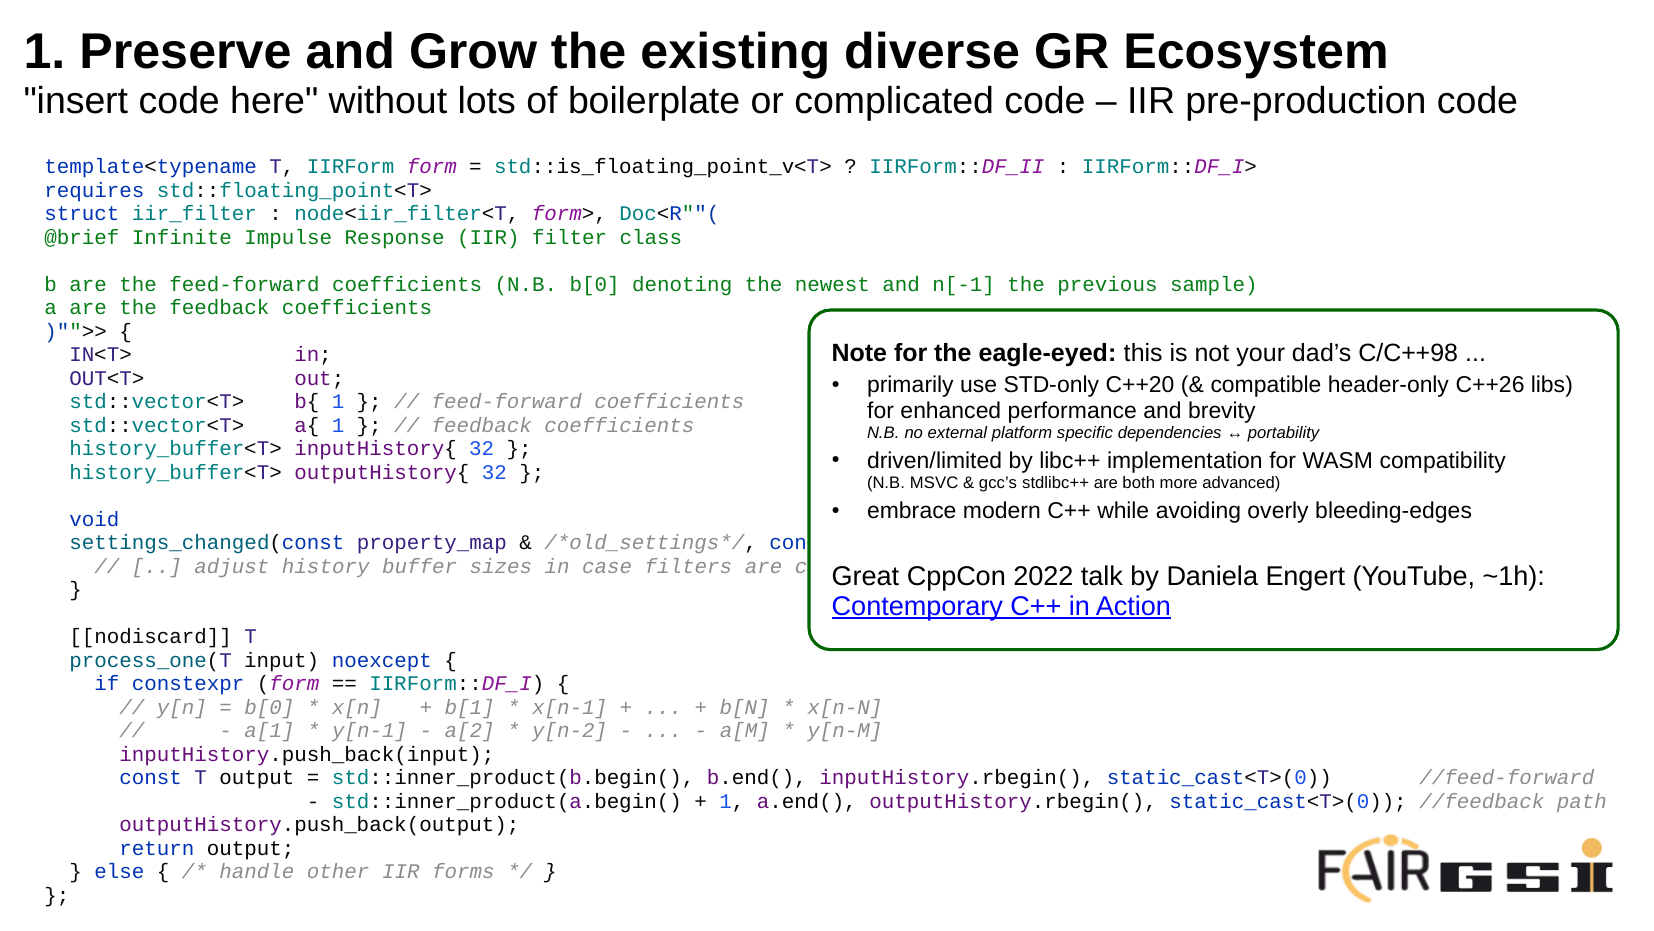

# 1. Preserve and Grow the existing diverse GR Ecosystem "insert code here" without lots of boilerplate or complicated code – IIR pre-production code
template<typename T, IIRForm form = std::is_floating_point_v<T> ? IIRForm::DF_II : IIRForm::DF_I>
requires std::floating_point<T>
struct iir_filter : node<iir_filter<T, form>, Doc<R""(
@brief Infinite Impulse Response (IIR) filter class
b are the feed-forward coefficients (N.B. b[0] denoting the newest and n[-1] the previous sample)
a are the feedback coefficients
)"">> {
 IN<T> in;
 OUT<T> out;
 std::vector<T> b{ 1 }; // feed-forward coefficients
 std::vector<T> a{ 1 }; // feedback coefficients
 history_buffer<T> inputHistory{ 32 };
 history_buffer<T> outputHistory{ 32 };
 void
 settings_changed(const property_map & /*old_settings*/, const property_map &new_settings) noexcept {
 // [..] adjust history buffer sizes in case filters are changed
 }
 [[nodiscard]] T
 process_one(T input) noexcept {
 if constexpr (form == IIRForm::DF_I) {
 // y[n] = b[0] * x[n] + b[1] * x[n-1] + ... + b[N] * x[n-N]
 // - a[1] * y[n-1] - a[2] * y[n-2] - ... - a[M] * y[n-M]
 inputHistory.push_back(input);
 const T output = std::inner_product(b.begin(), b.end(), inputHistory.rbegin(), static_cast<T>(0)) //feed-forward
 - std::inner_product(a.begin() + 1, a.end(), outputHistory.rbegin(), static_cast<T>(0)); //feedback path
 outputHistory.push_back(output);
 return output;
 } else { /* handle other IIR forms */ }
};
Note for the eagle-eyed: this is not your dad’s C/C++98 ...
primarily use STD-only C++20 (& compatible header-only C++26 libs)
for enhanced performance and brevity
N.B. no external platform specific dependencies ↔ portability
driven/limited by libc++ implementation for WASM compatibility
(N.B. MSVC & gcc’s stdlibc++ are both more advanced)
embrace modern C++ while avoiding overly bleeding-edges
Great CppCon 2022 talk by Daniela Engert (YouTube, ~1h):
Contemporary C++ in Action